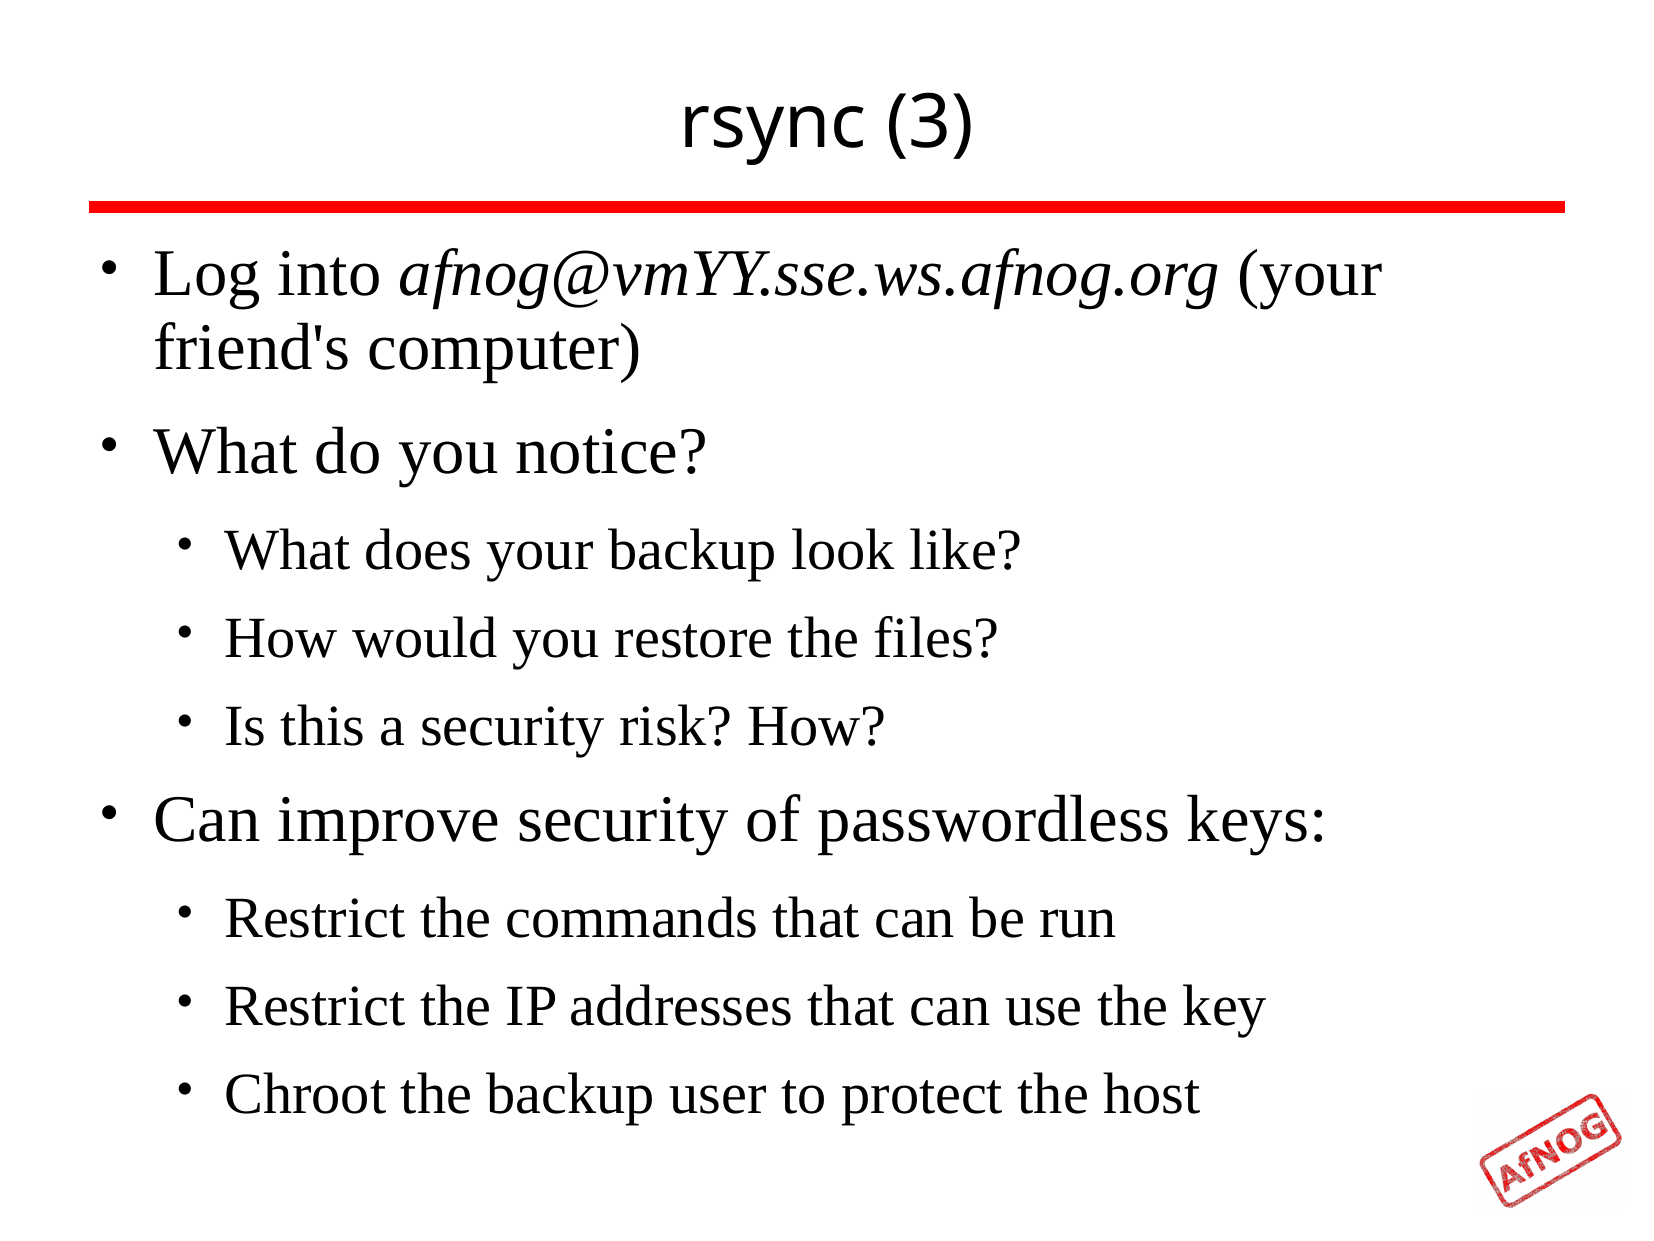

# rsync (3)
Log into afnog@vmYY.sse.ws.afnog.org (your friend's computer)
What do you notice?
What does your backup look like?
How would you restore the files?
Is this a security risk? How?
Can improve security of passwordless keys:
Restrict the commands that can be run
Restrict the IP addresses that can use the key
Chroot the backup user to protect the host